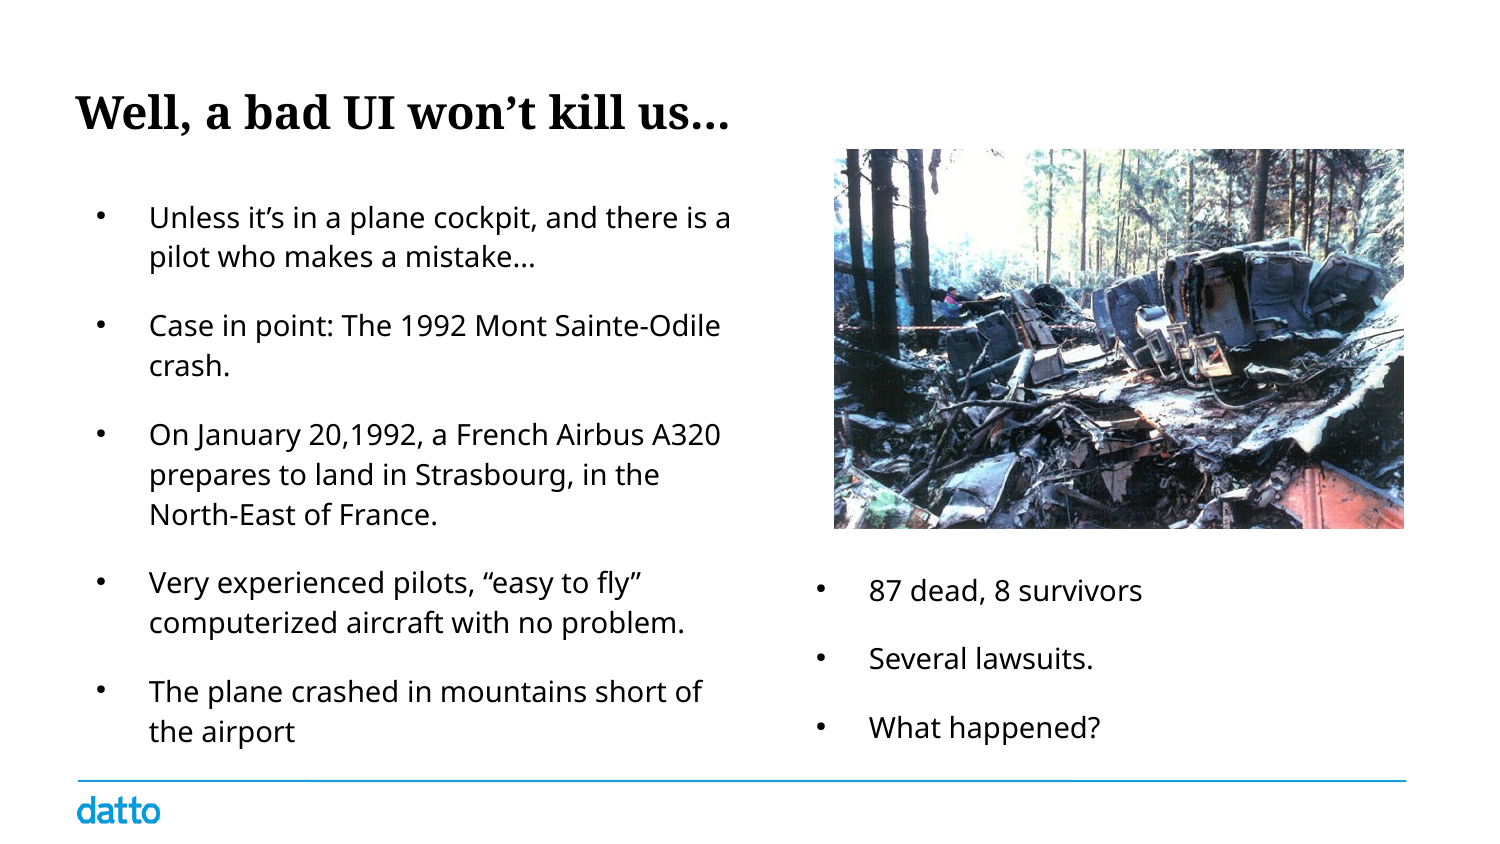

# Well, a bad UI won’t kill us...
Unless it’s in a plane cockpit, and there is a pilot who makes a mistake...
Case in point: The 1992 Mont Sainte-Odile crash.
On January 20,1992, a French Airbus A320 prepares to land in Strasbourg, in the North-East of France.
Very experienced pilots, “easy to fly” computerized aircraft with no problem.
The plane crashed in mountains short of the airport
87 dead, 8 survivors
Several lawsuits.
What happened?